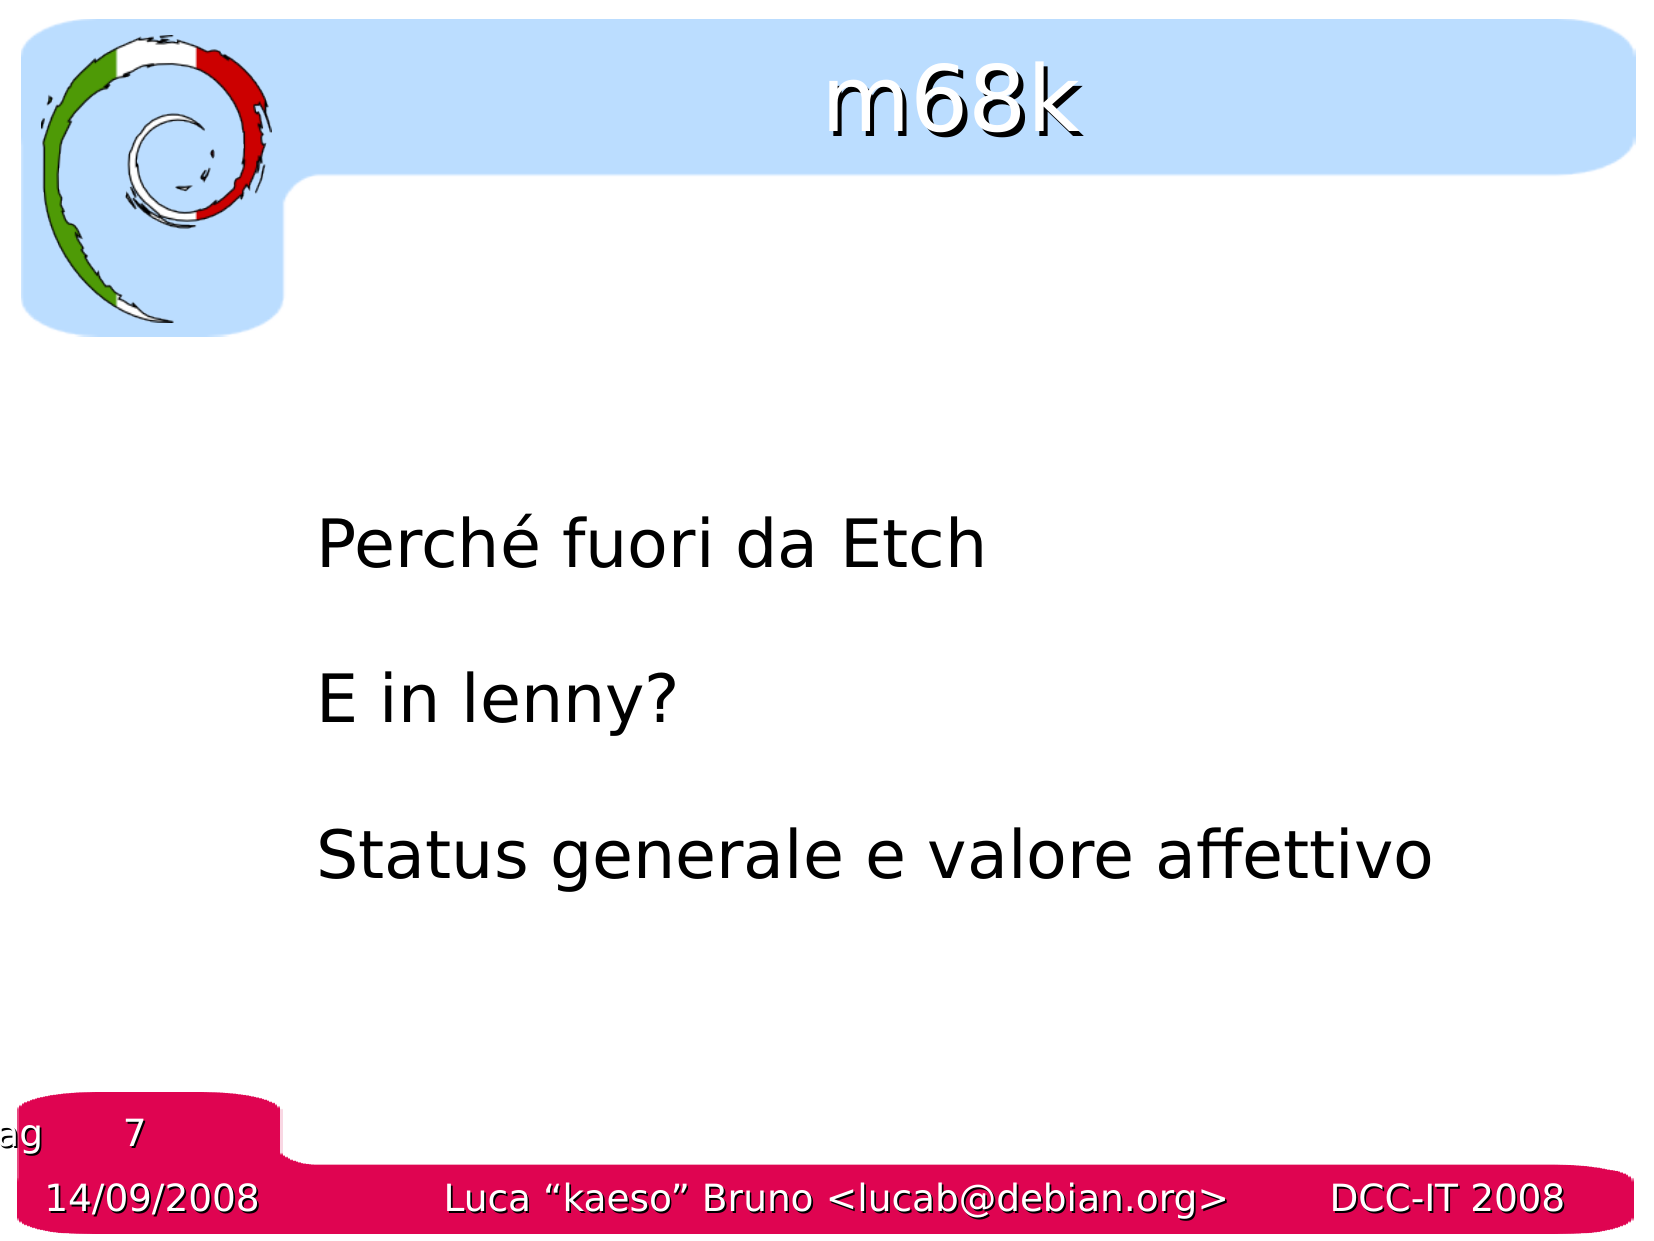

# m68k
Pag
Luca “kaeso” Bruno <lucab@debian.org> 		DCC-IT 2008
14/09/2008
 Perché fuori da Etch
 E in lenny?
 Status generale e valore affettivo